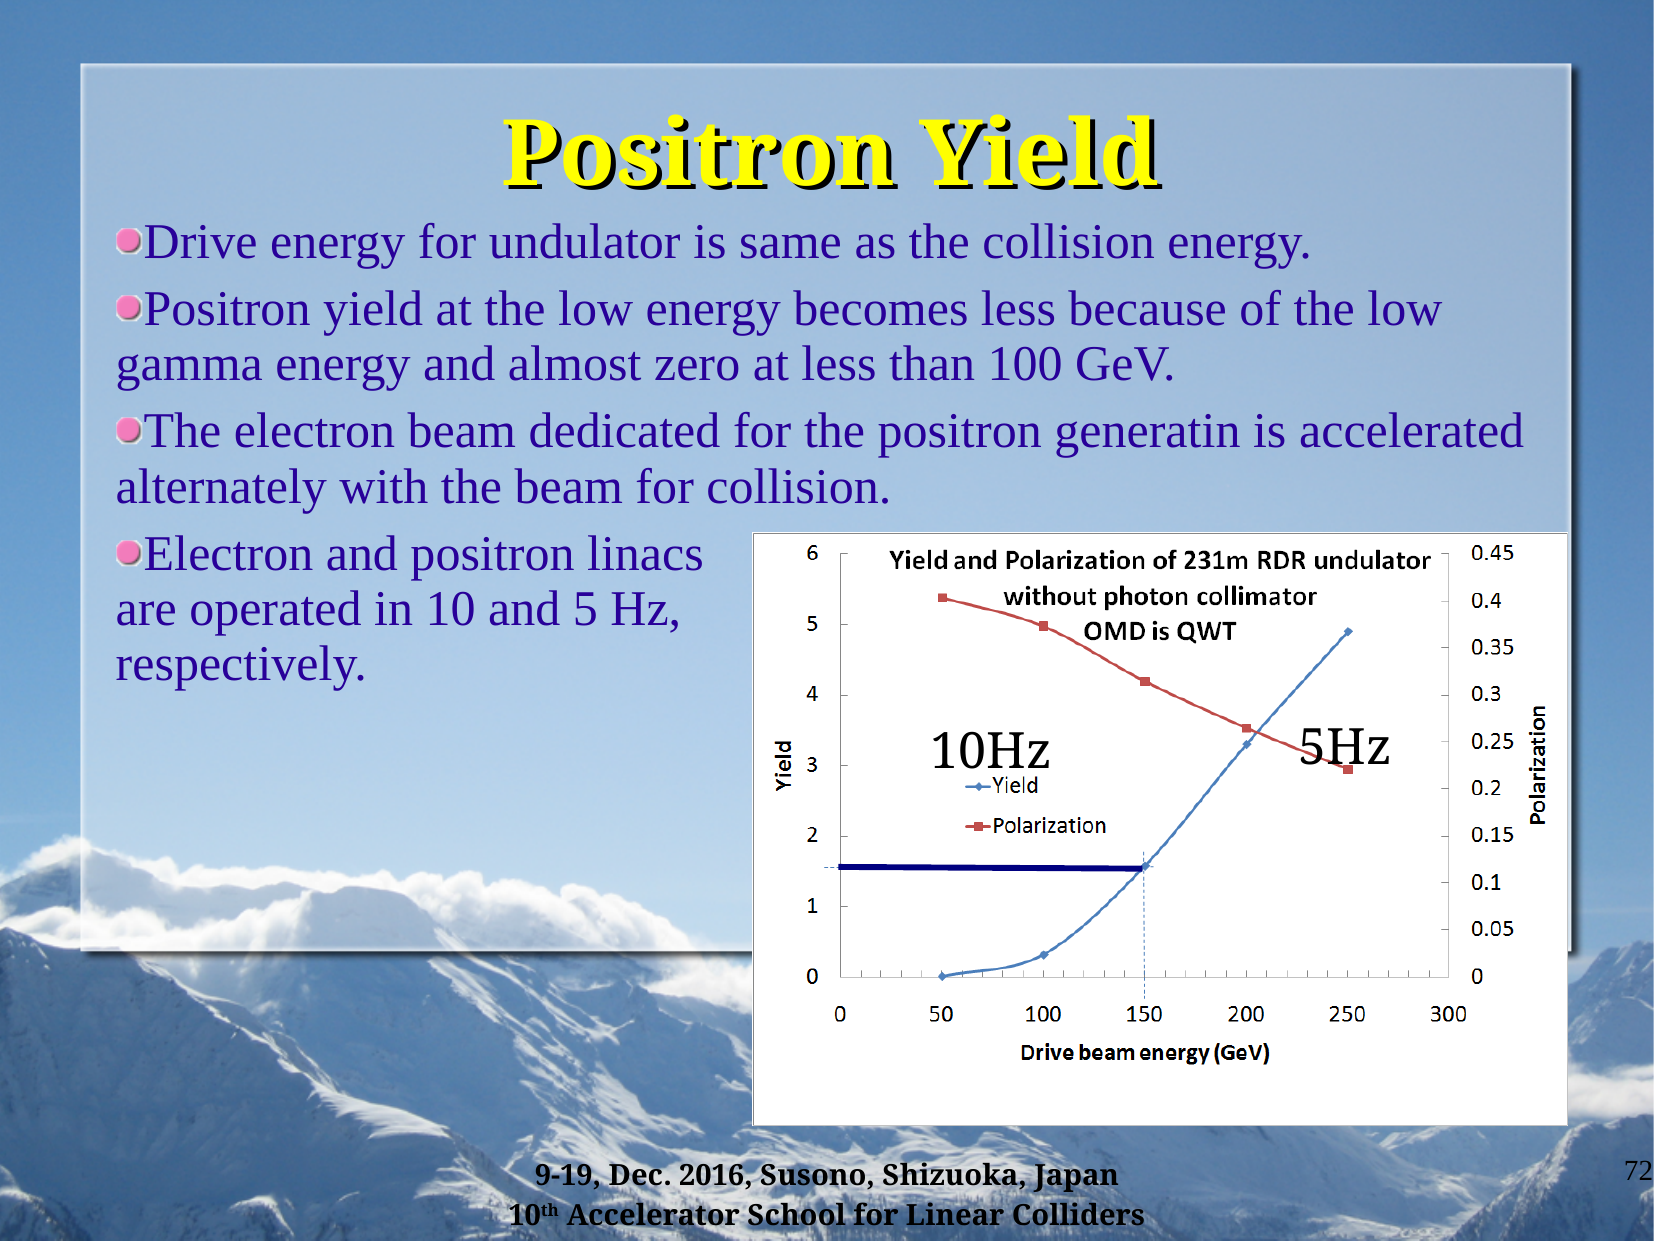

# Positron Yield
Drive energy for undulator is same as the collision energy.
Positron yield at the low energy becomes less because of the low gamma energy and almost zero at less than 100 GeV.
The electron beam dedicated for the positron generatin is accelerated alternately with the beam for collision.
Electron and positron linacs
are operated in 10 and 5 Hz,
respectively.
5Hz
10Hz
72